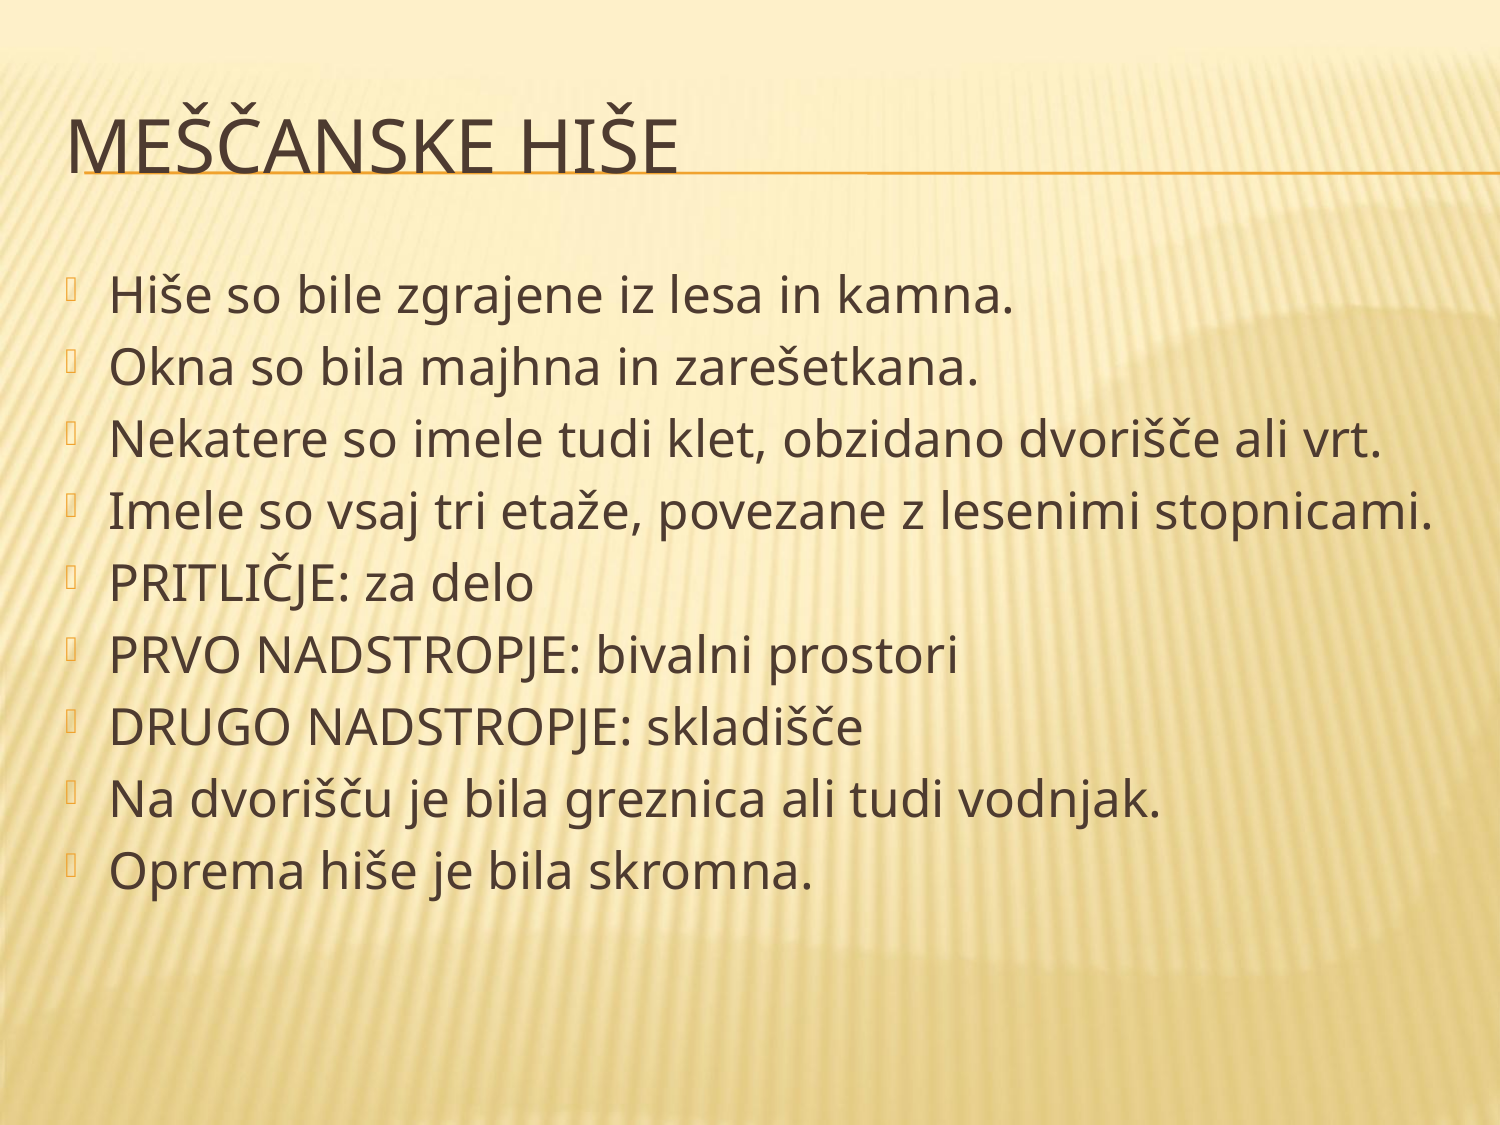

# MEŠČANSKE HIŠE
Hiše so bile zgrajene iz lesa in kamna.
Okna so bila majhna in zarešetkana.
Nekatere so imele tudi klet, obzidano dvorišče ali vrt.
Imele so vsaj tri etaže, povezane z lesenimi stopnicami.
PRITLIČJE: za delo
PRVO NADSTROPJE: bivalni prostori
DRUGO NADSTROPJE: skladišče
Na dvorišču je bila greznica ali tudi vodnjak.
Oprema hiše je bila skromna.